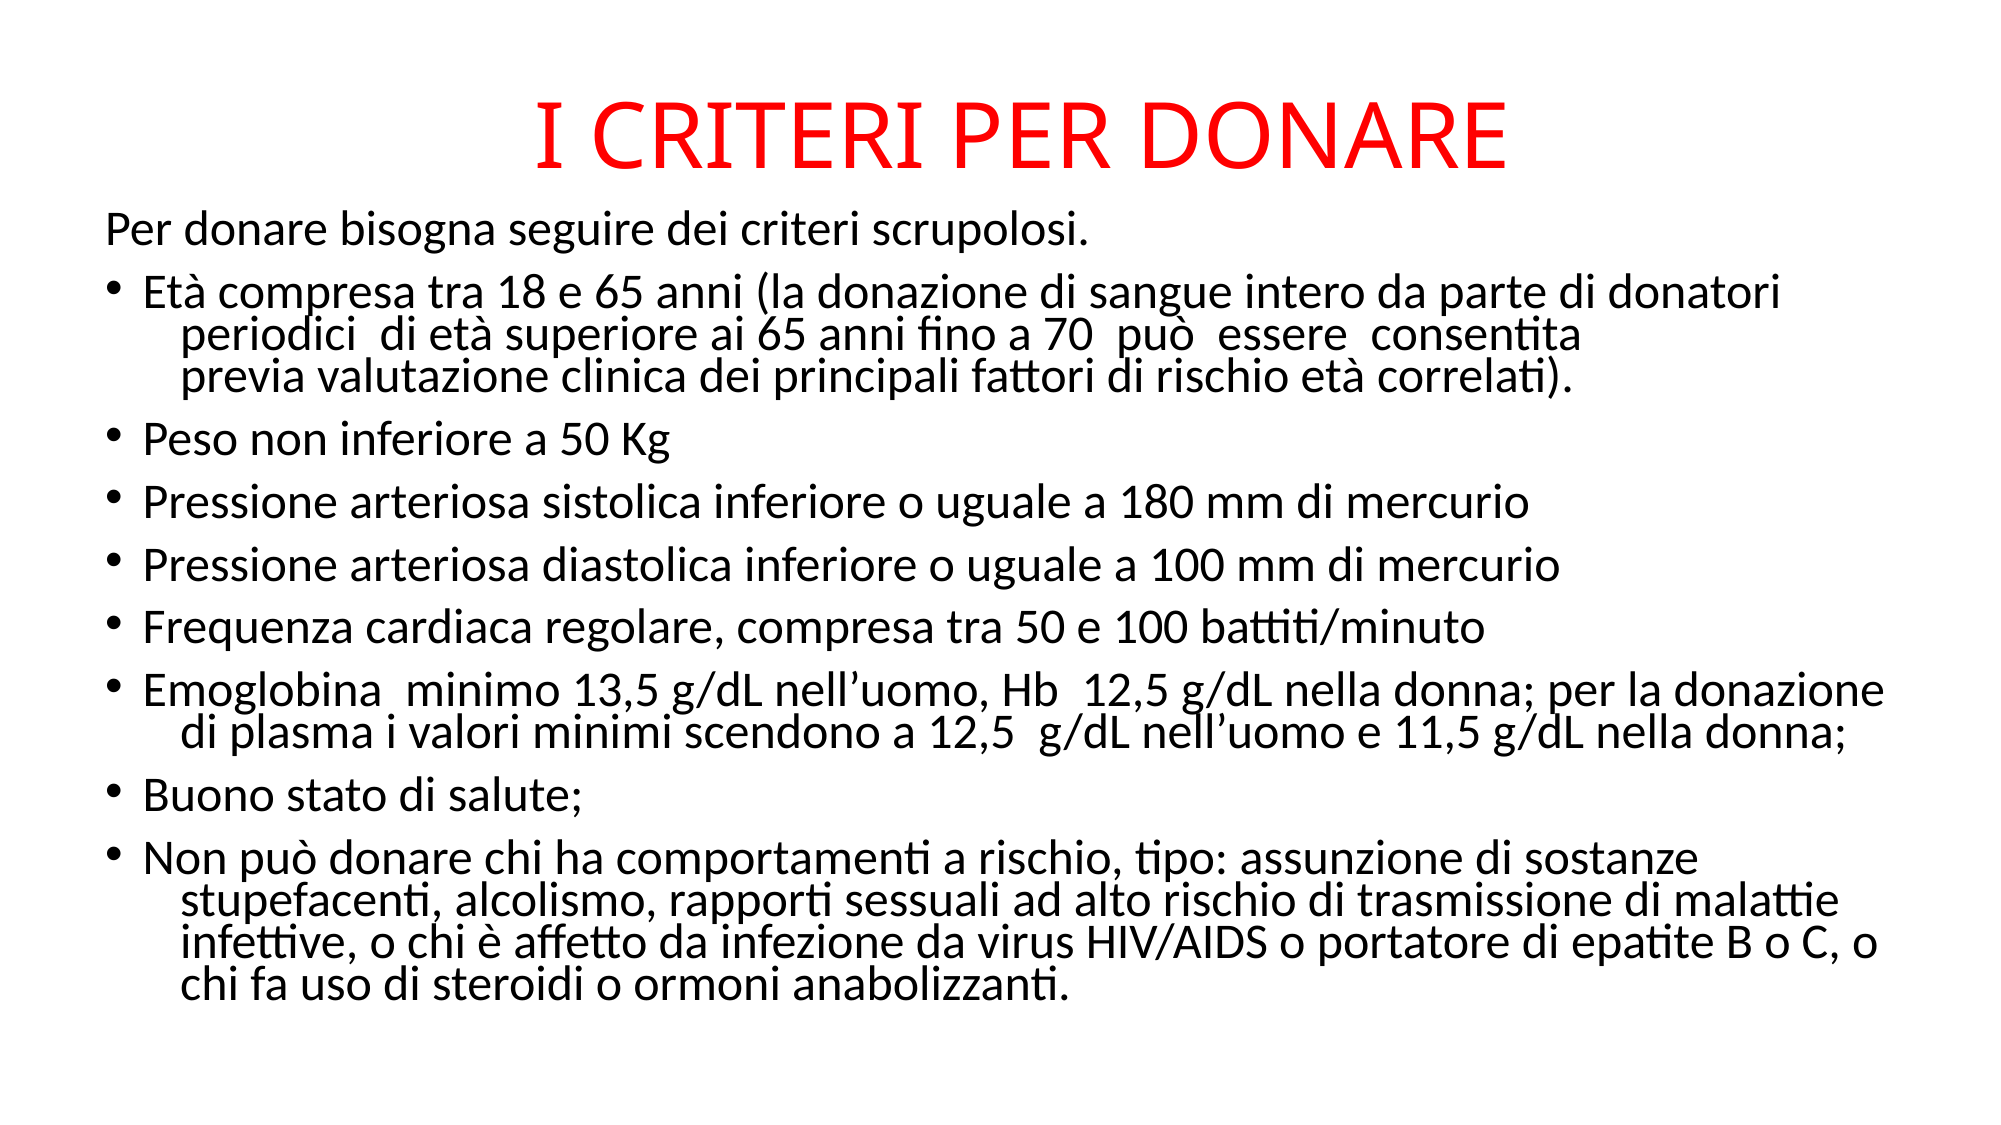

# I CRITERI PER DONARE
Per donare bisogna seguire dei criteri scrupolosi.
Età compresa tra 18 e 65 anni (la donazione di sangue intero da parte di donatori  periodici  di età superiore ai 65 anni fino a 70  può  essere  consentita  previa valutazione clinica dei principali fattori di rischio età ­correlati).
Peso non inferiore a 50 Kg
Pressione arteriosa sistolica inferiore o uguale a 180 mm di mercurio
Pressione arteriosa diastolica inferiore o uguale a 100 mm di mercurio
Frequenza cardiaca regolare, compresa tra 50 e 100 battiti/minuto
Emoglobina  minimo 13,5 g/dL nell’uomo, Hb  12,5 g/dL nella donna; per la donazione di plasma i valori minimi scendono a 12,5  g/dL nell’uomo e 11,5 g/dL nella donna;
Buono stato di salute;
Non può donare chi ha comportamenti a rischio, tipo: assunzione di sostanze stupefacenti, alcolismo, rapporti sessuali ad alto rischio di trasmissione di malattie infettive, o chi è affetto da infezione da virus HIV/AIDS o portatore di epatite B o C, o chi fa uso di steroidi o ormoni anabolizzanti.